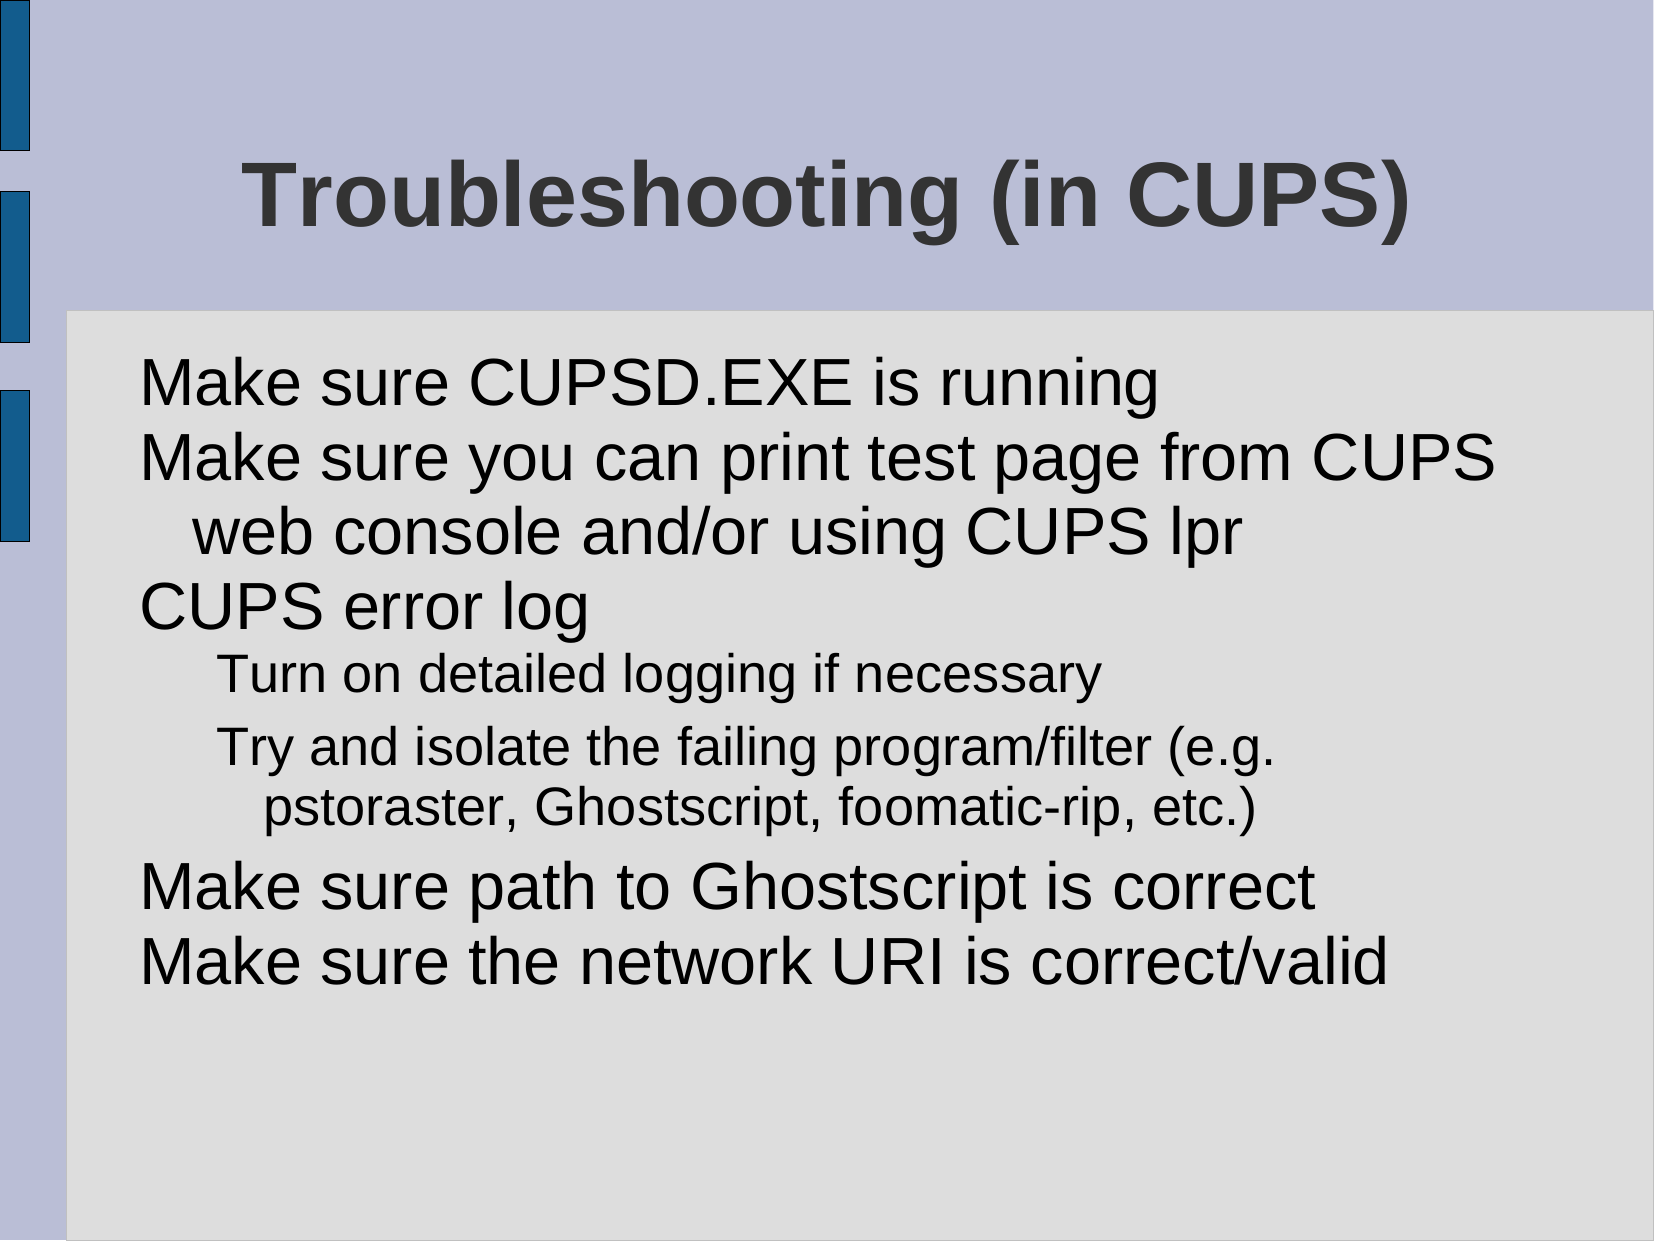

# Troubleshooting (in CUPS)
Make sure CUPSD.EXE is running
Make sure you can print test page from CUPS web console and/or using CUPS lpr
CUPS error log
Turn on detailed logging if necessary
Try and isolate the failing program/filter (e.g. pstoraster, Ghostscript, foomatic-rip, etc.)
Make sure path to Ghostscript is correct
Make sure the network URI is correct/valid